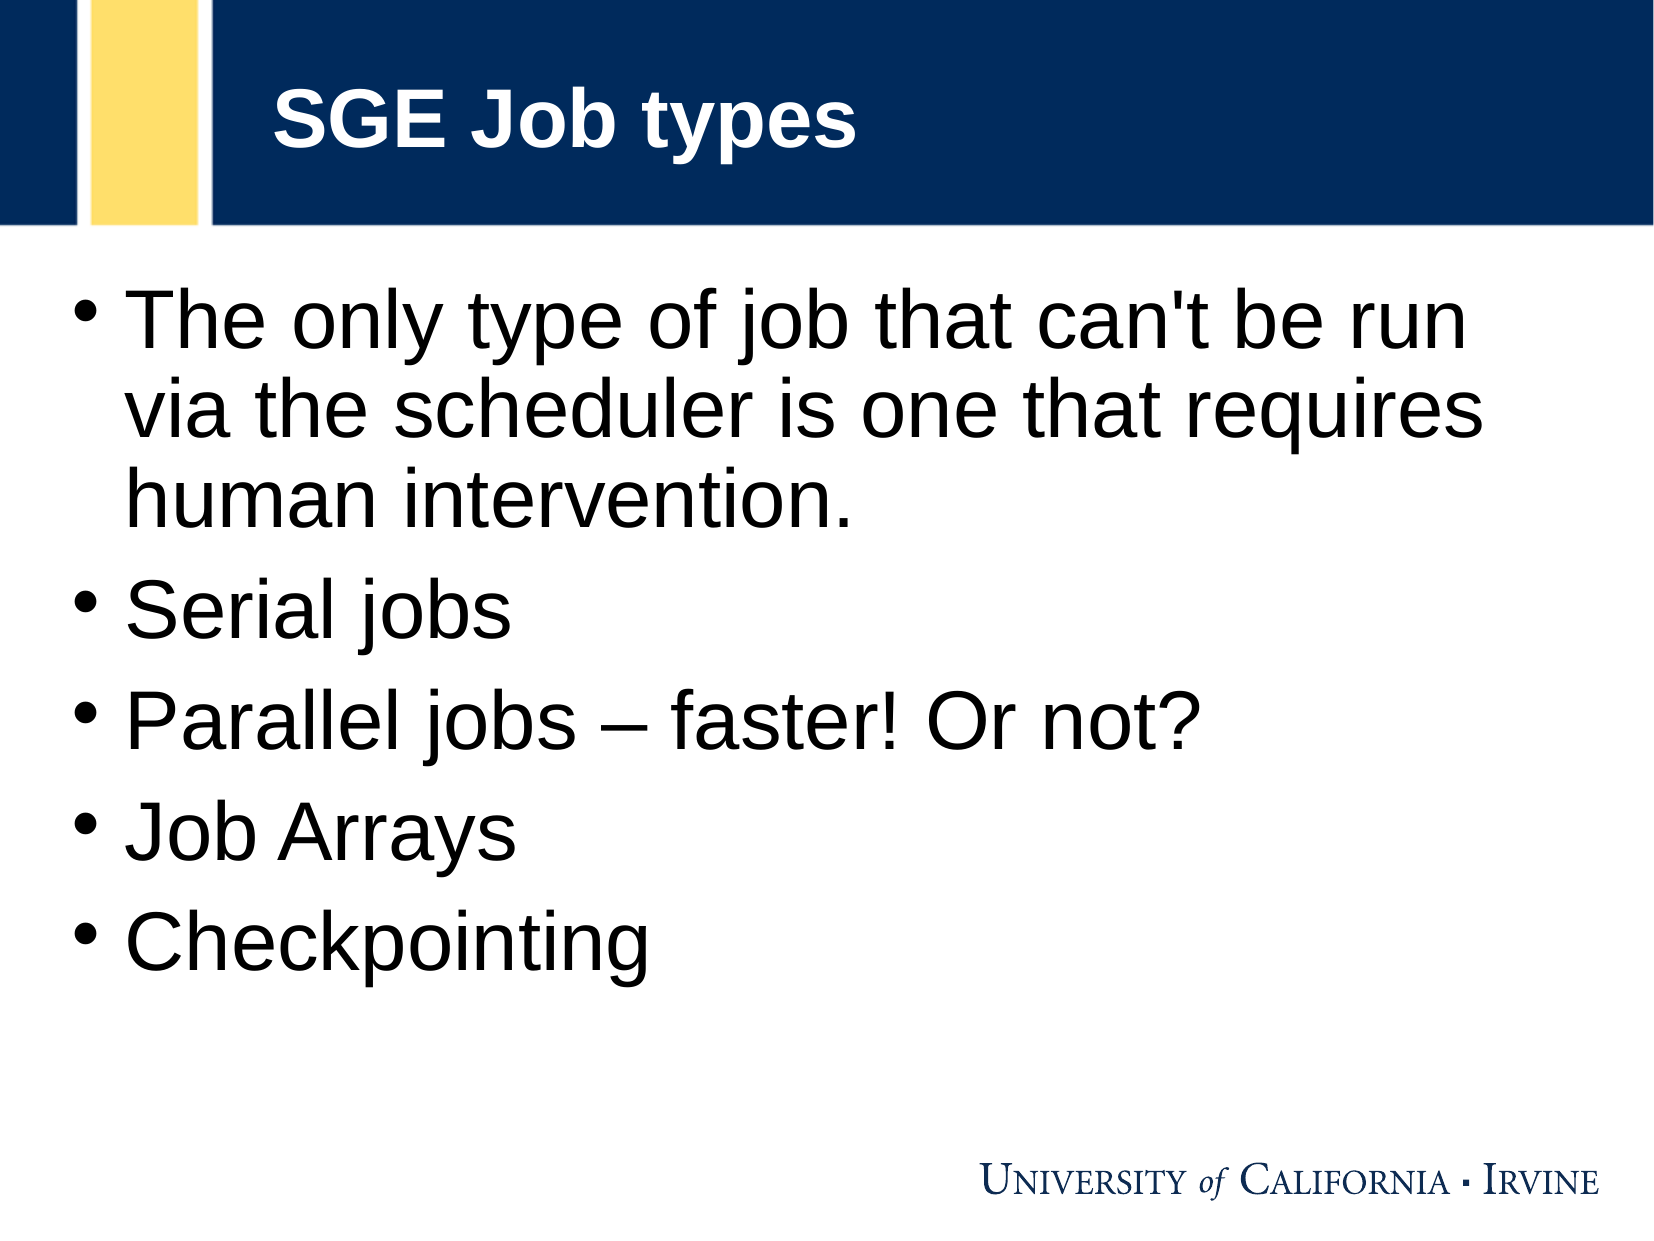

# SGE Job types
The only type of job that can't be run via the scheduler is one that requires human intervention.
Serial jobs
Parallel jobs – faster! Or not?
Job Arrays
Checkpointing